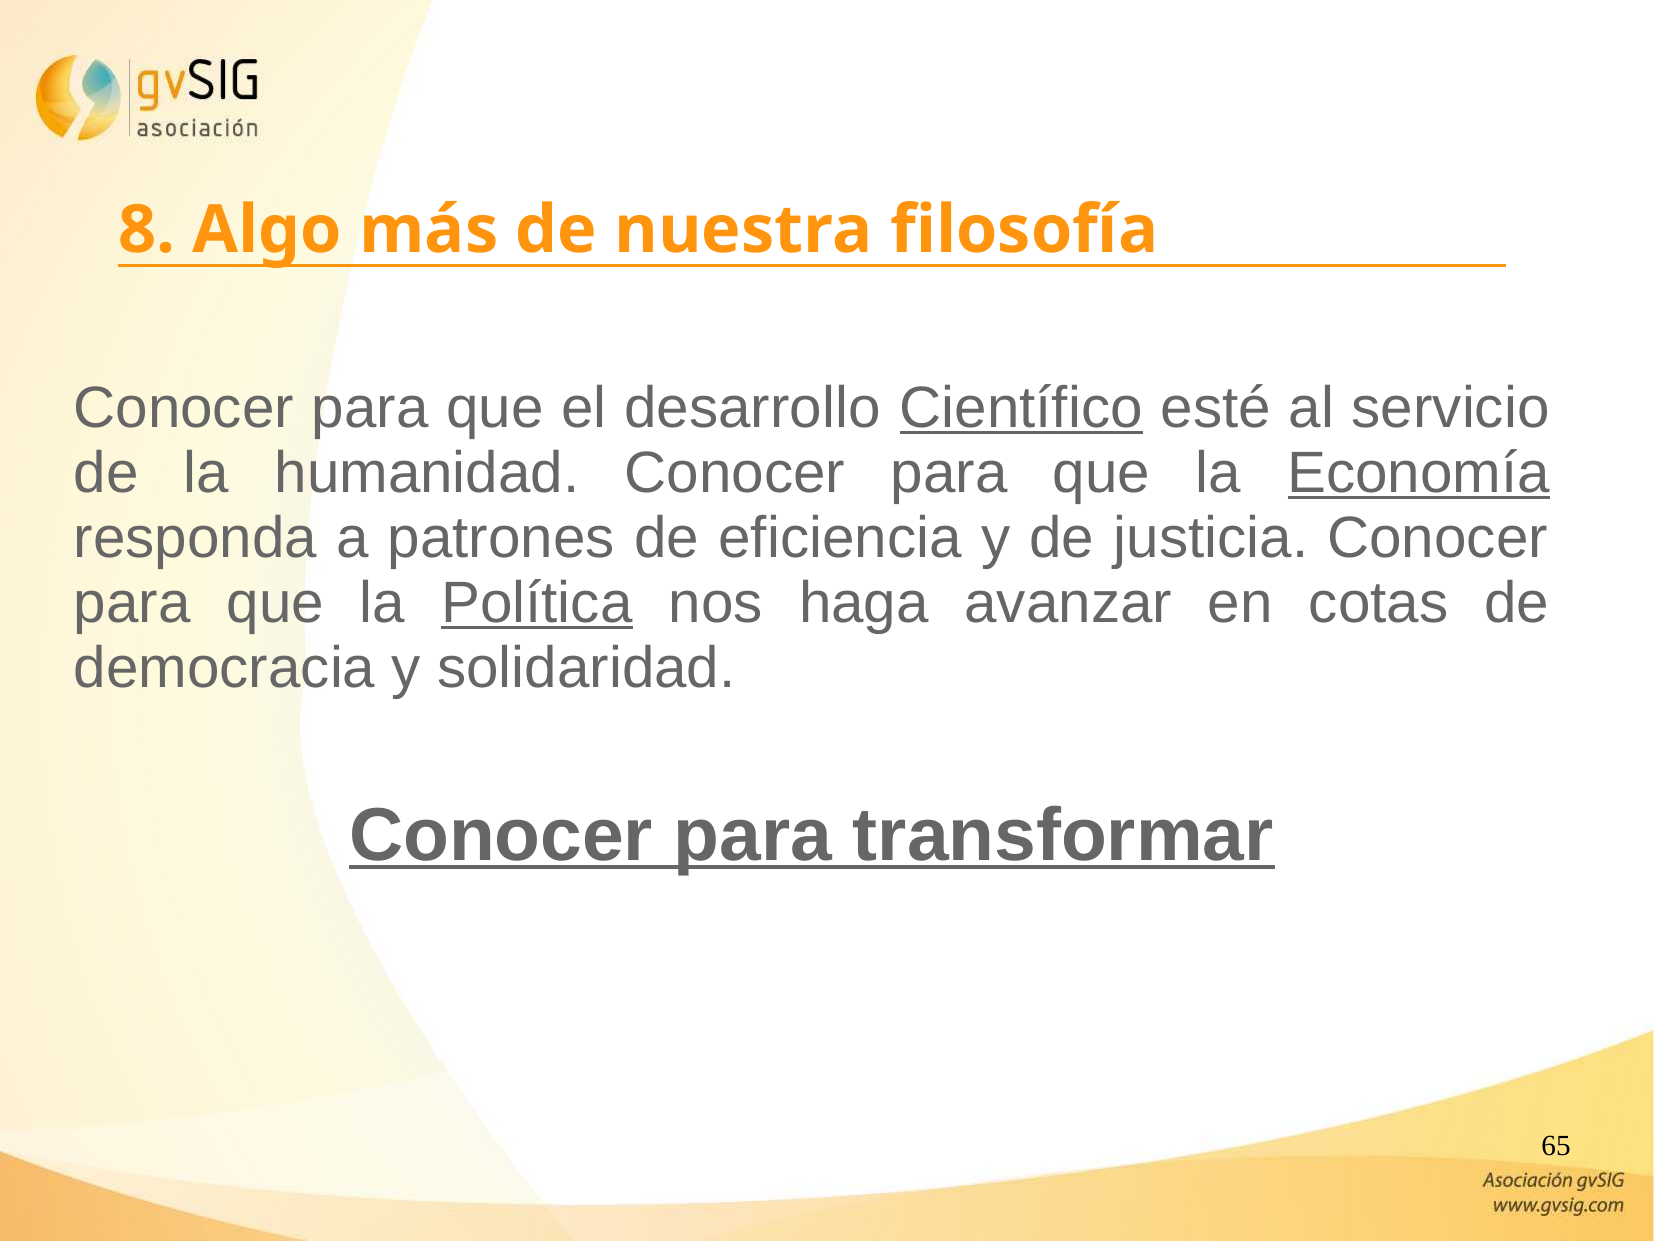

# 8. Algo más de nuestra filosofía
Conocer para que el desarrollo Científico esté al servicio de la humanidad. Conocer para que la Economía responda a patrones de eficiencia y de justicia. Conocer para que la Política nos haga avanzar en cotas de democracia y solidaridad.
Conocer para transformar
65